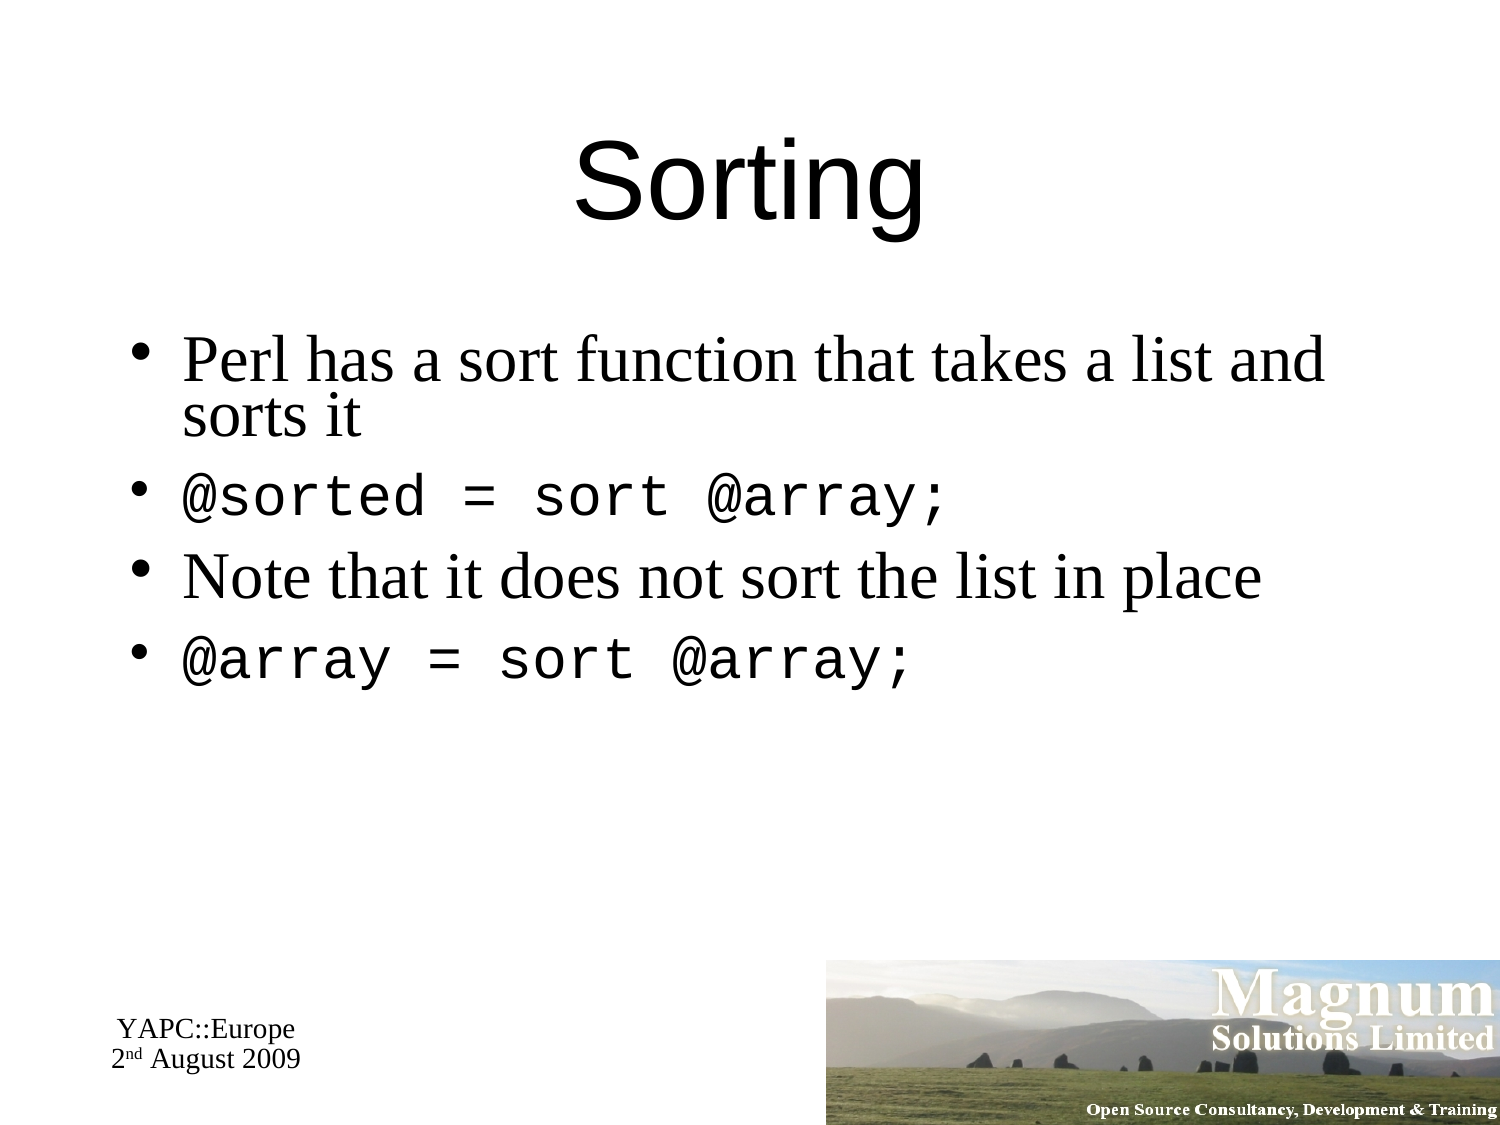

# Sorting
Perl has a sort function that takes a list and sorts it
@sorted = sort @array;
Note that it does not sort the list in place
@array = sort @array;
45